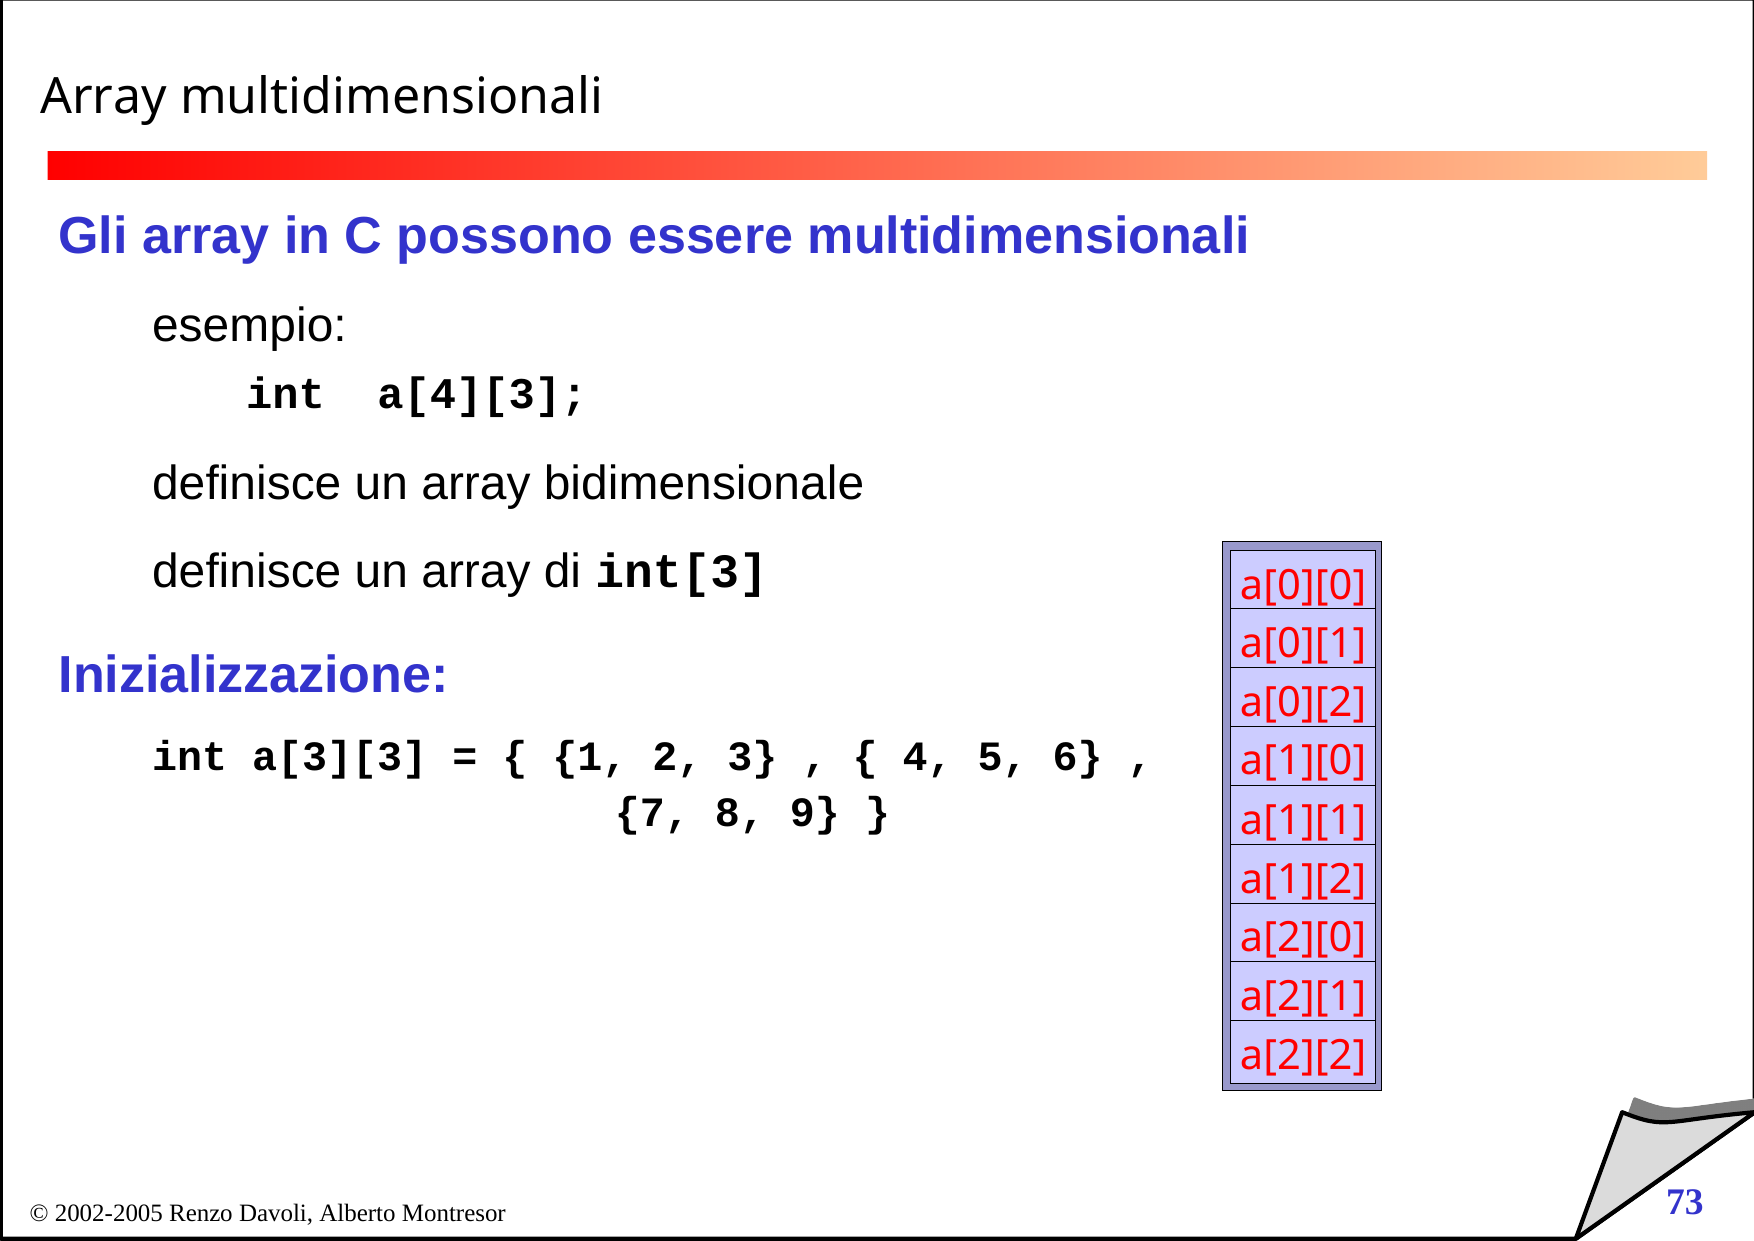

# Array multidimensionali
Gli array in C possono essere multidimensionali
esempio:
int a[4][3];
definisce un array bidimensionale
definisce un array di int[3]
Inizializzazione:
int a[3][3] = { {1, 2, 3} , { 4, 5, 6} ,
 {7, 8, 9} }
a[0][0]
a[0][1]
a[0][2]
a[1][0]
a[1][1]
a[1][2]
a[2][0]
a[2][1]
a[2][2]